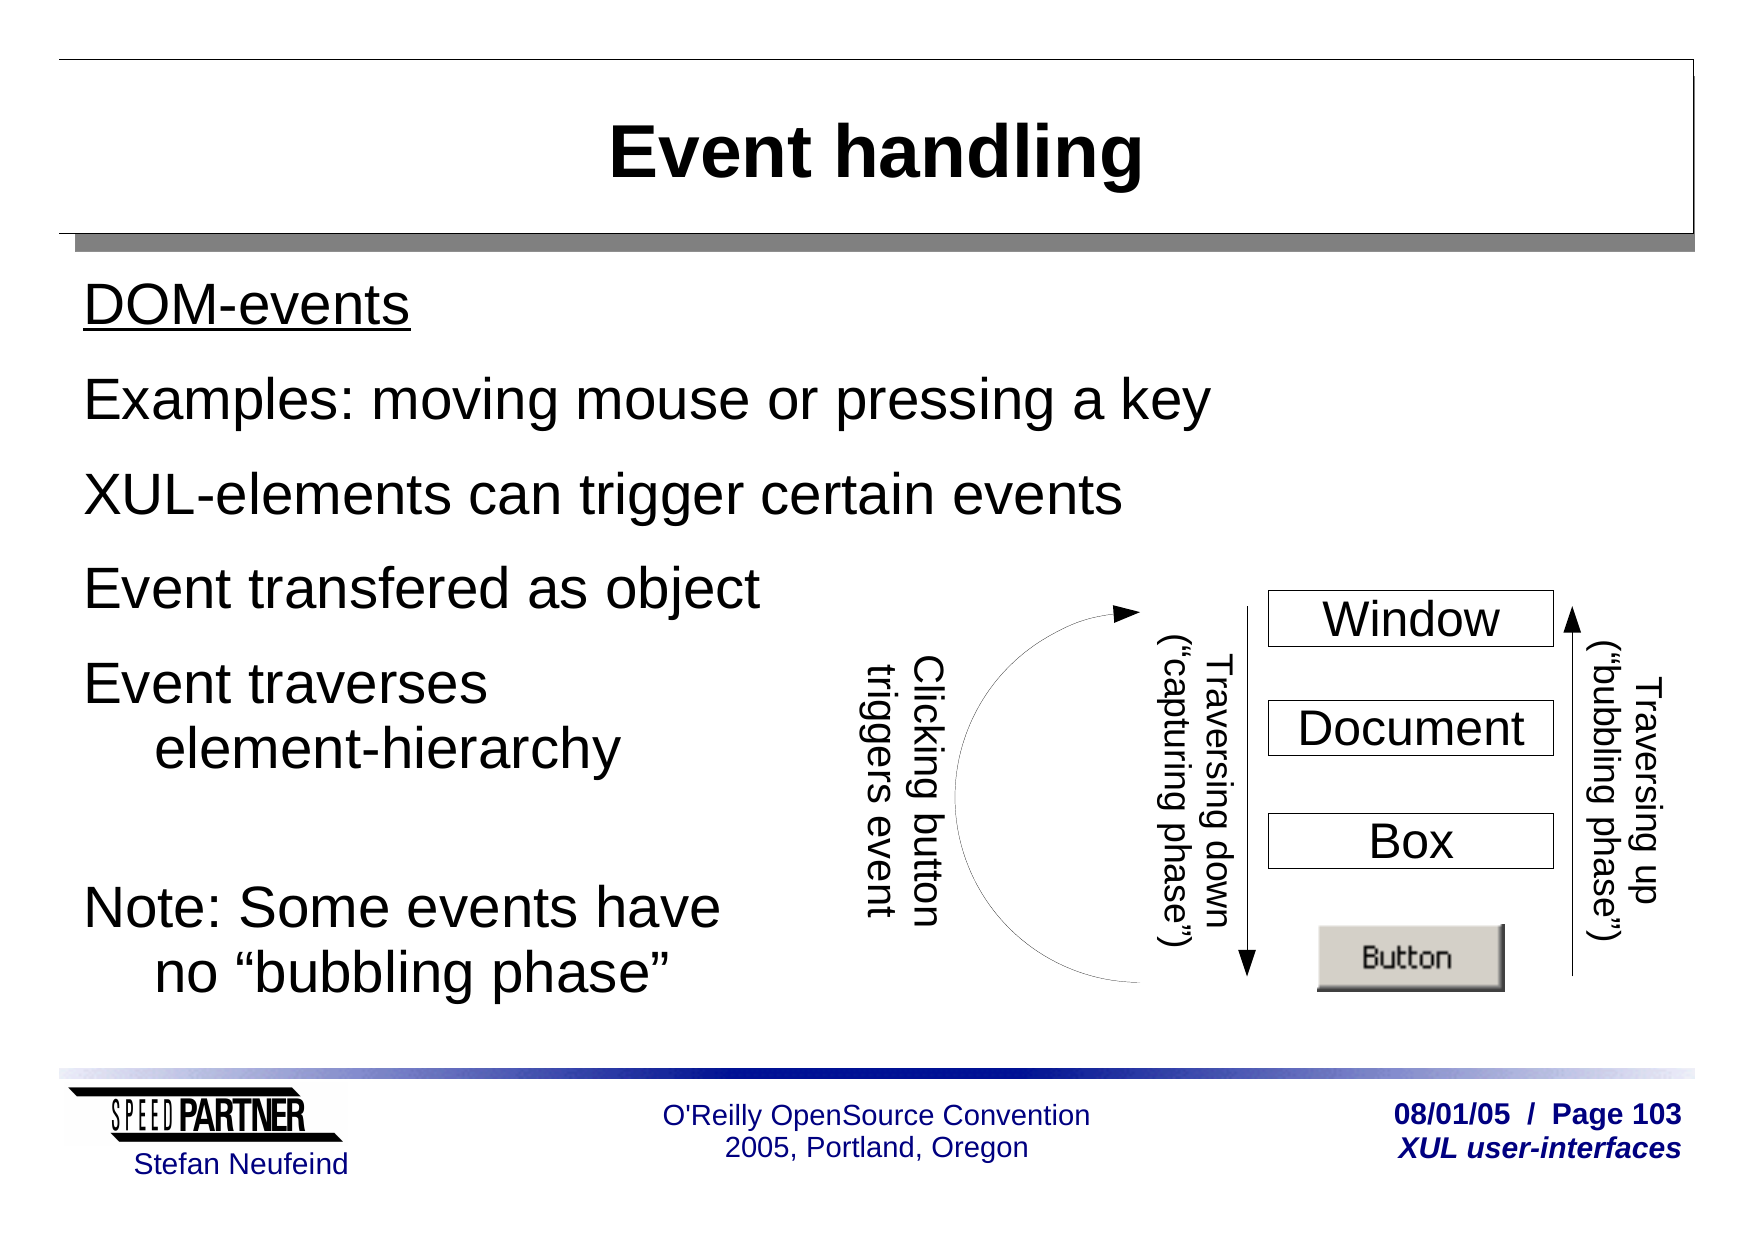

# Event handling
DOM-events
Examples: moving mouse or pressing a key
XUL-elements can trigger certain events
Event transfered as object
Event traverses
element-hierarchy
Note: Some events have
no “bubbling phase”
Window
Document
Box
Clicking button
triggers event
Traversing down
(“capturing phase”)
Traversing up
(“bubbling phase”)